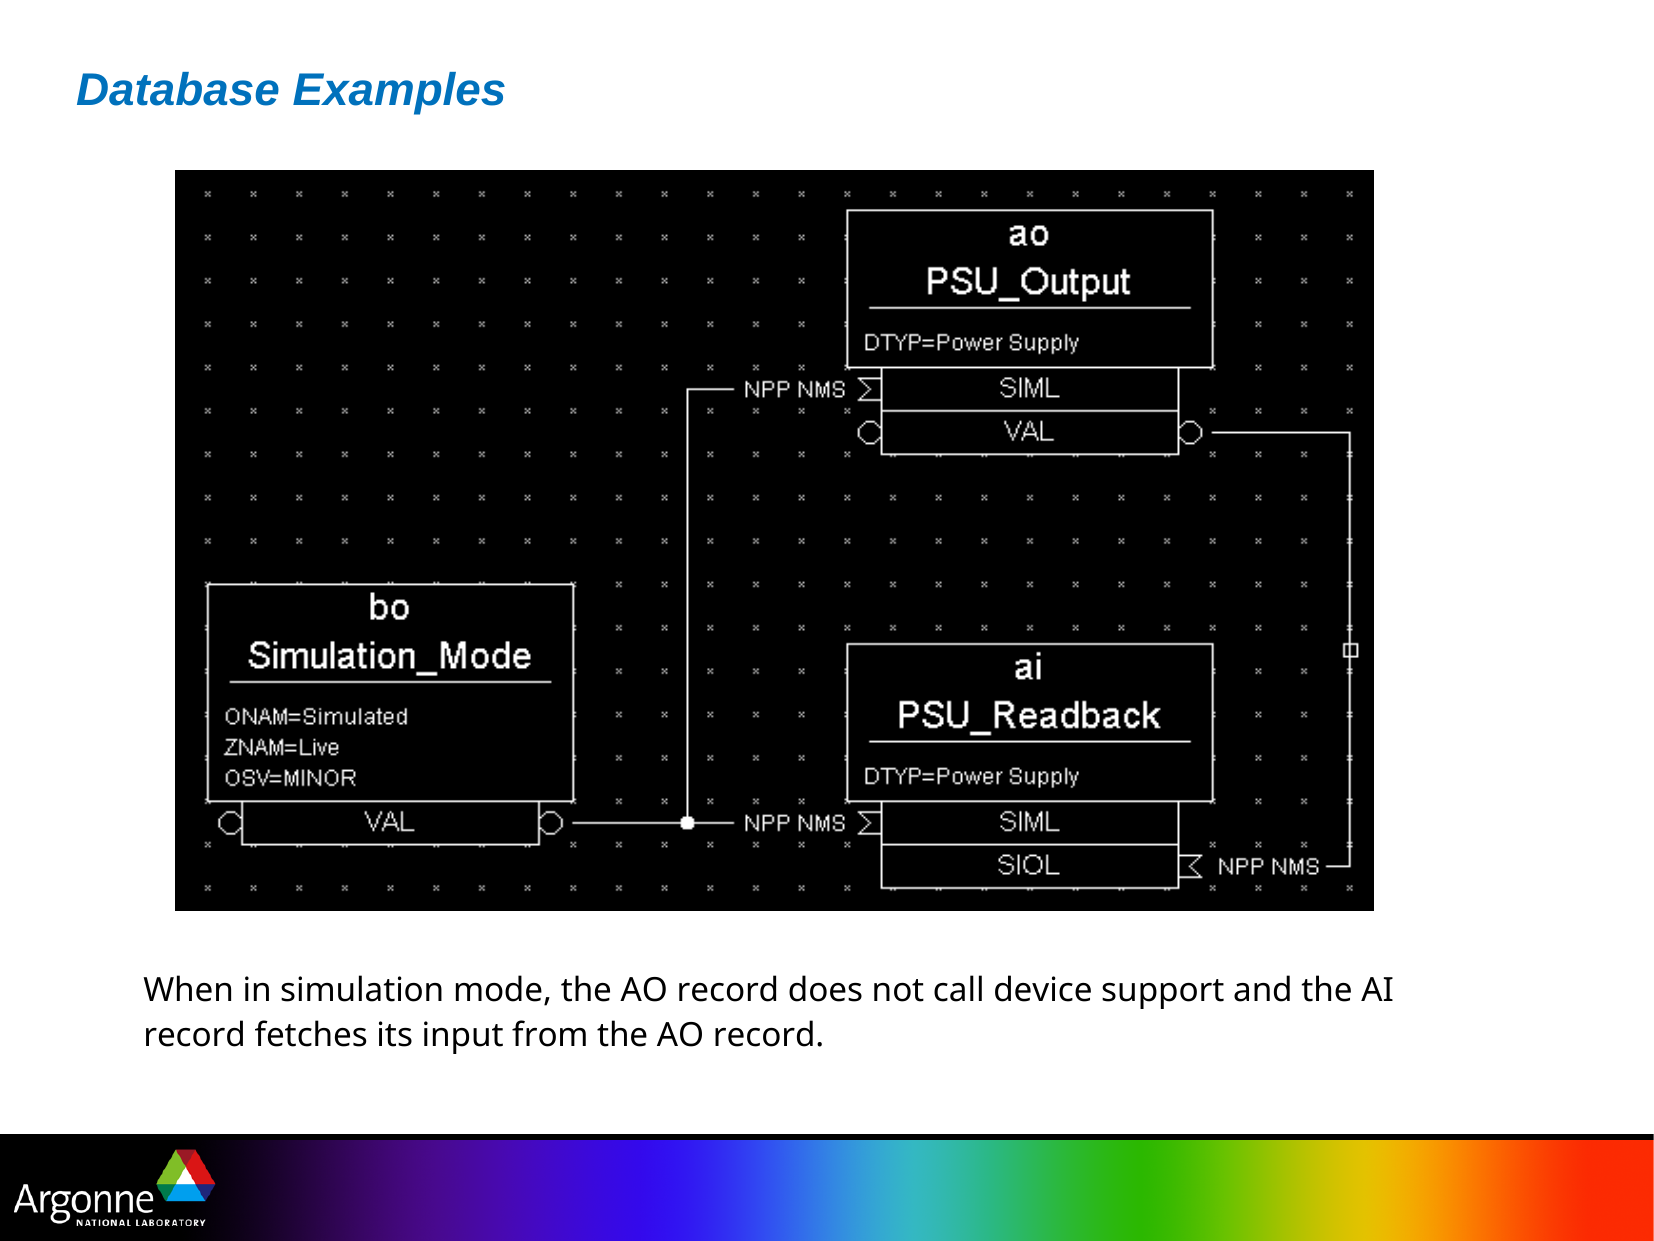

# Database Examples
When in simulation mode, the AO record does not call device support and the AI record fetches its input from the AO record.